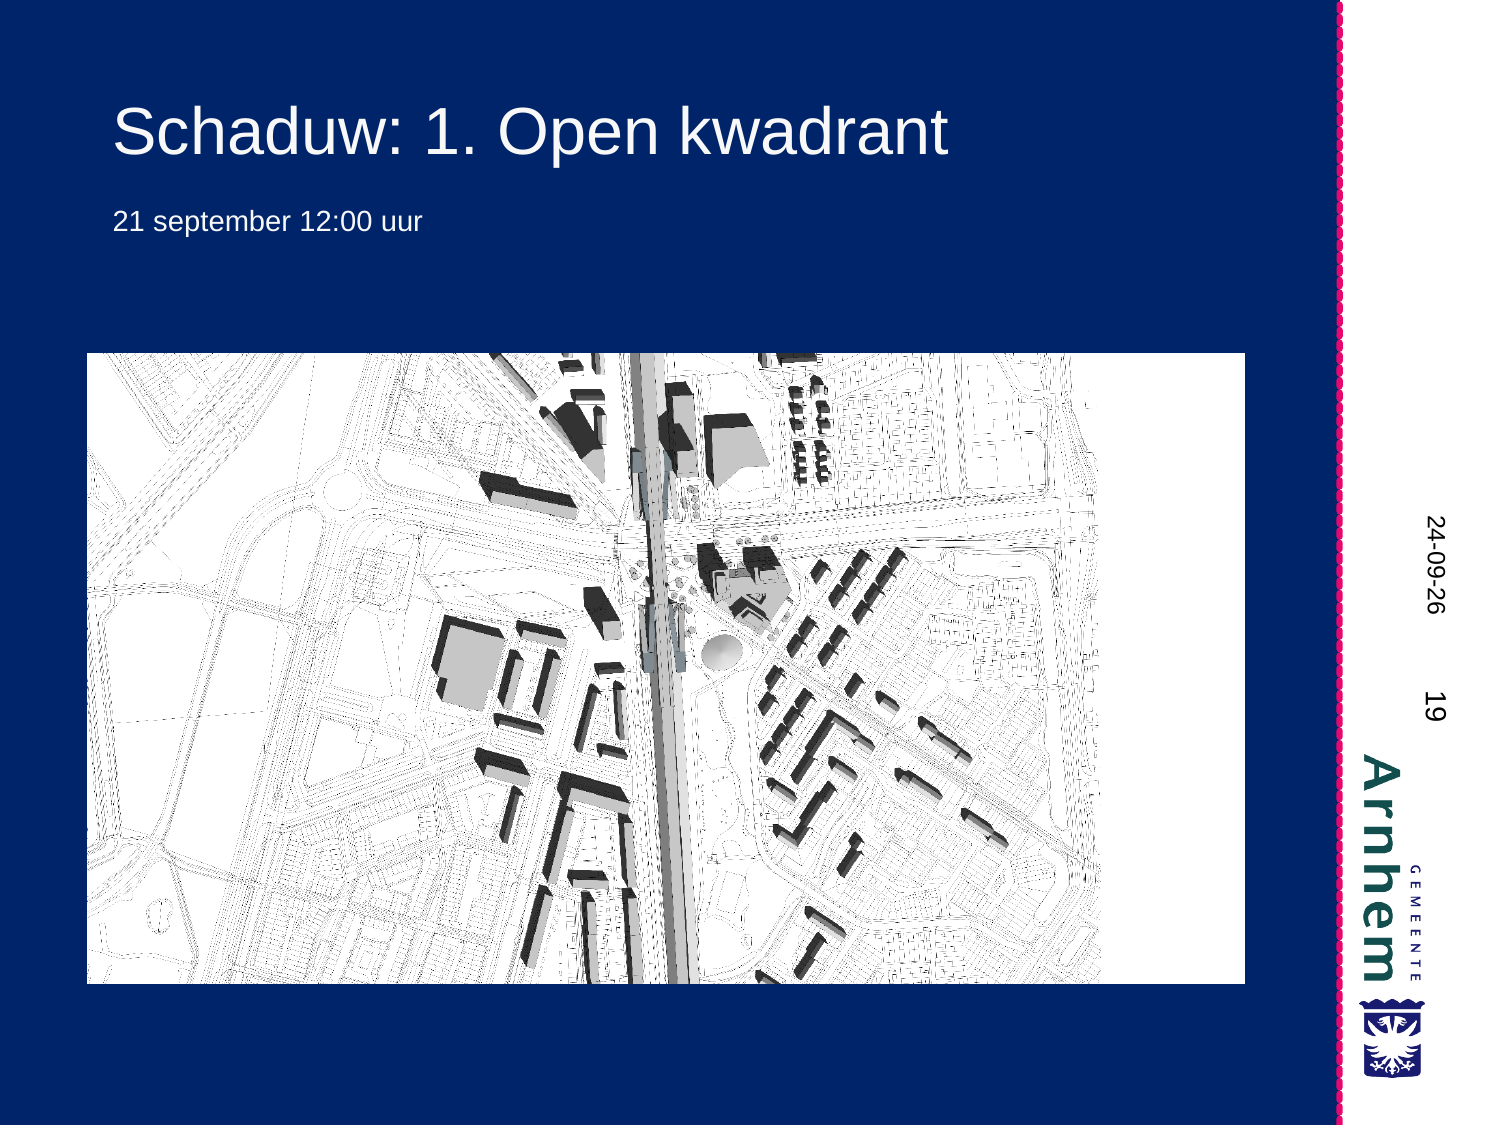

Schaduw: 1. Open kwadrant
21 september 12:00 uur